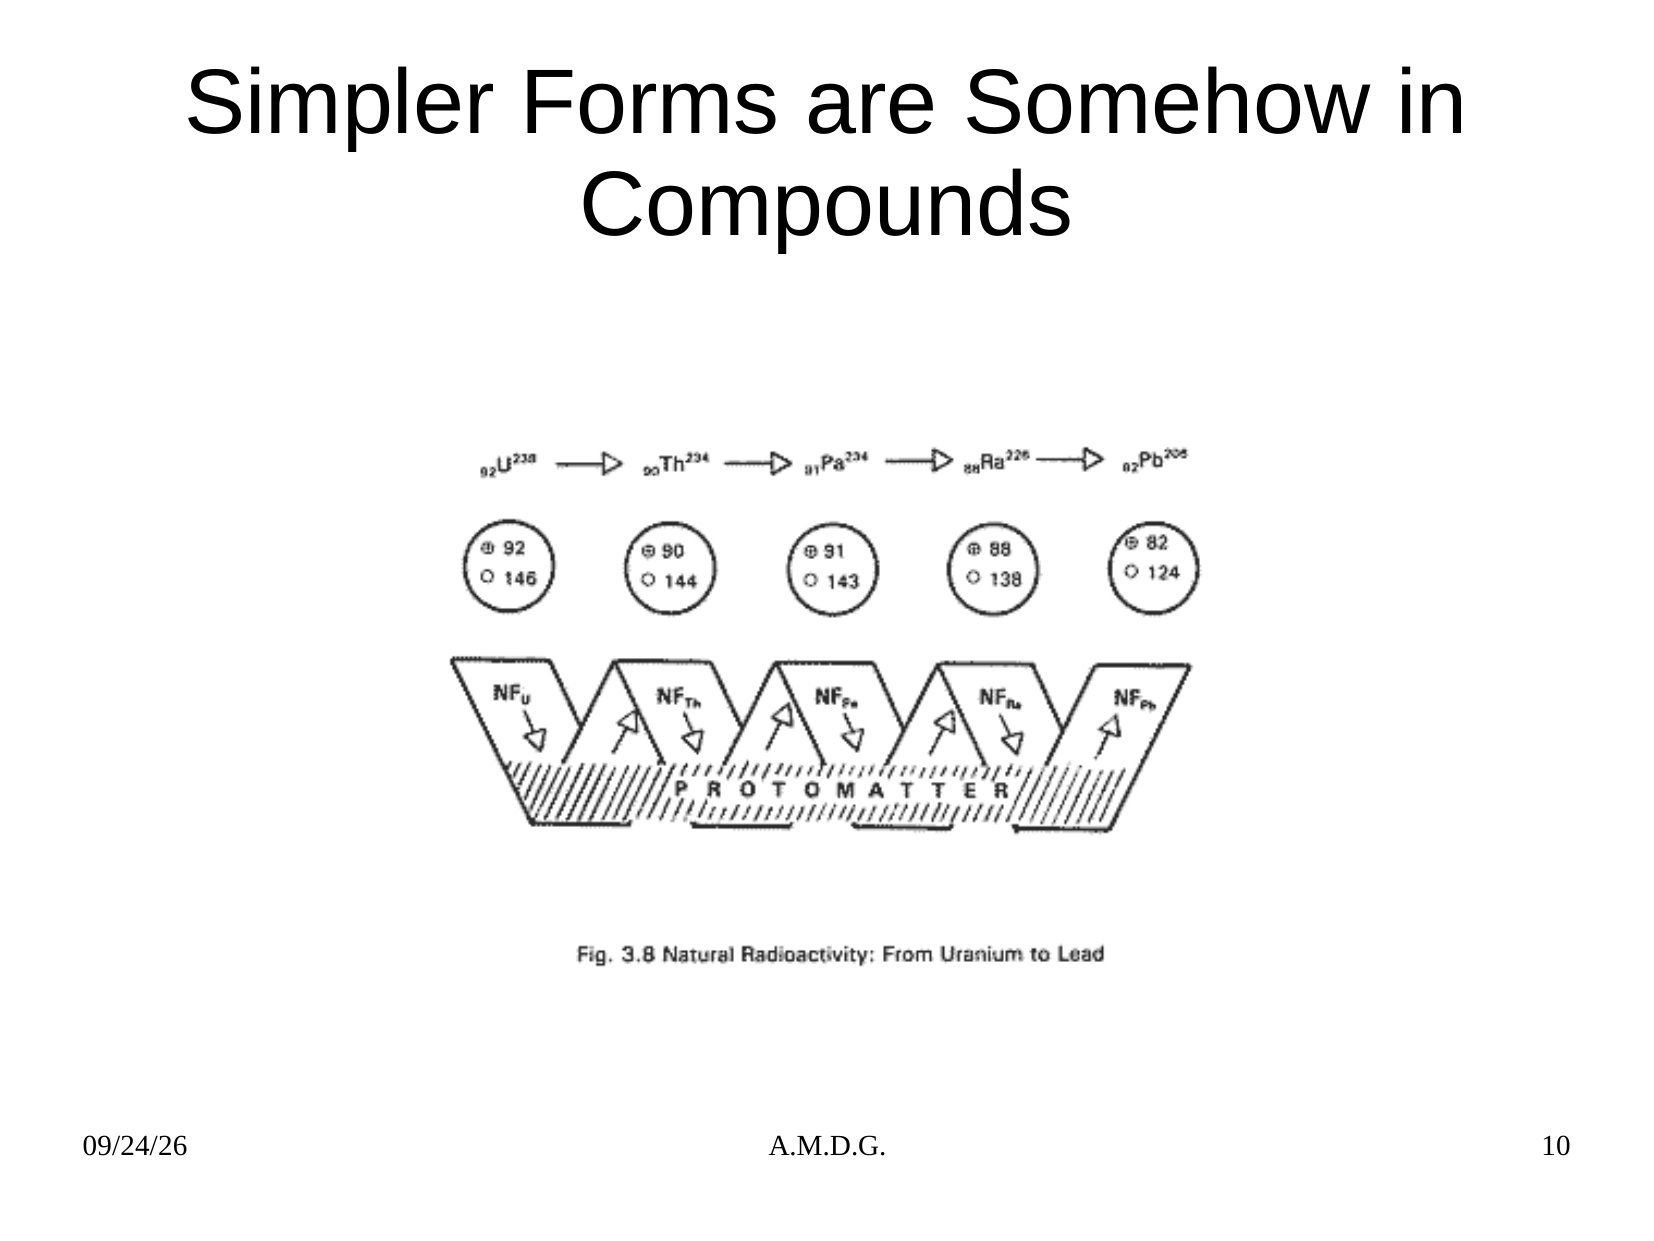

# Simpler Forms are Somehow in Compounds
`
A.M.D.G.
10